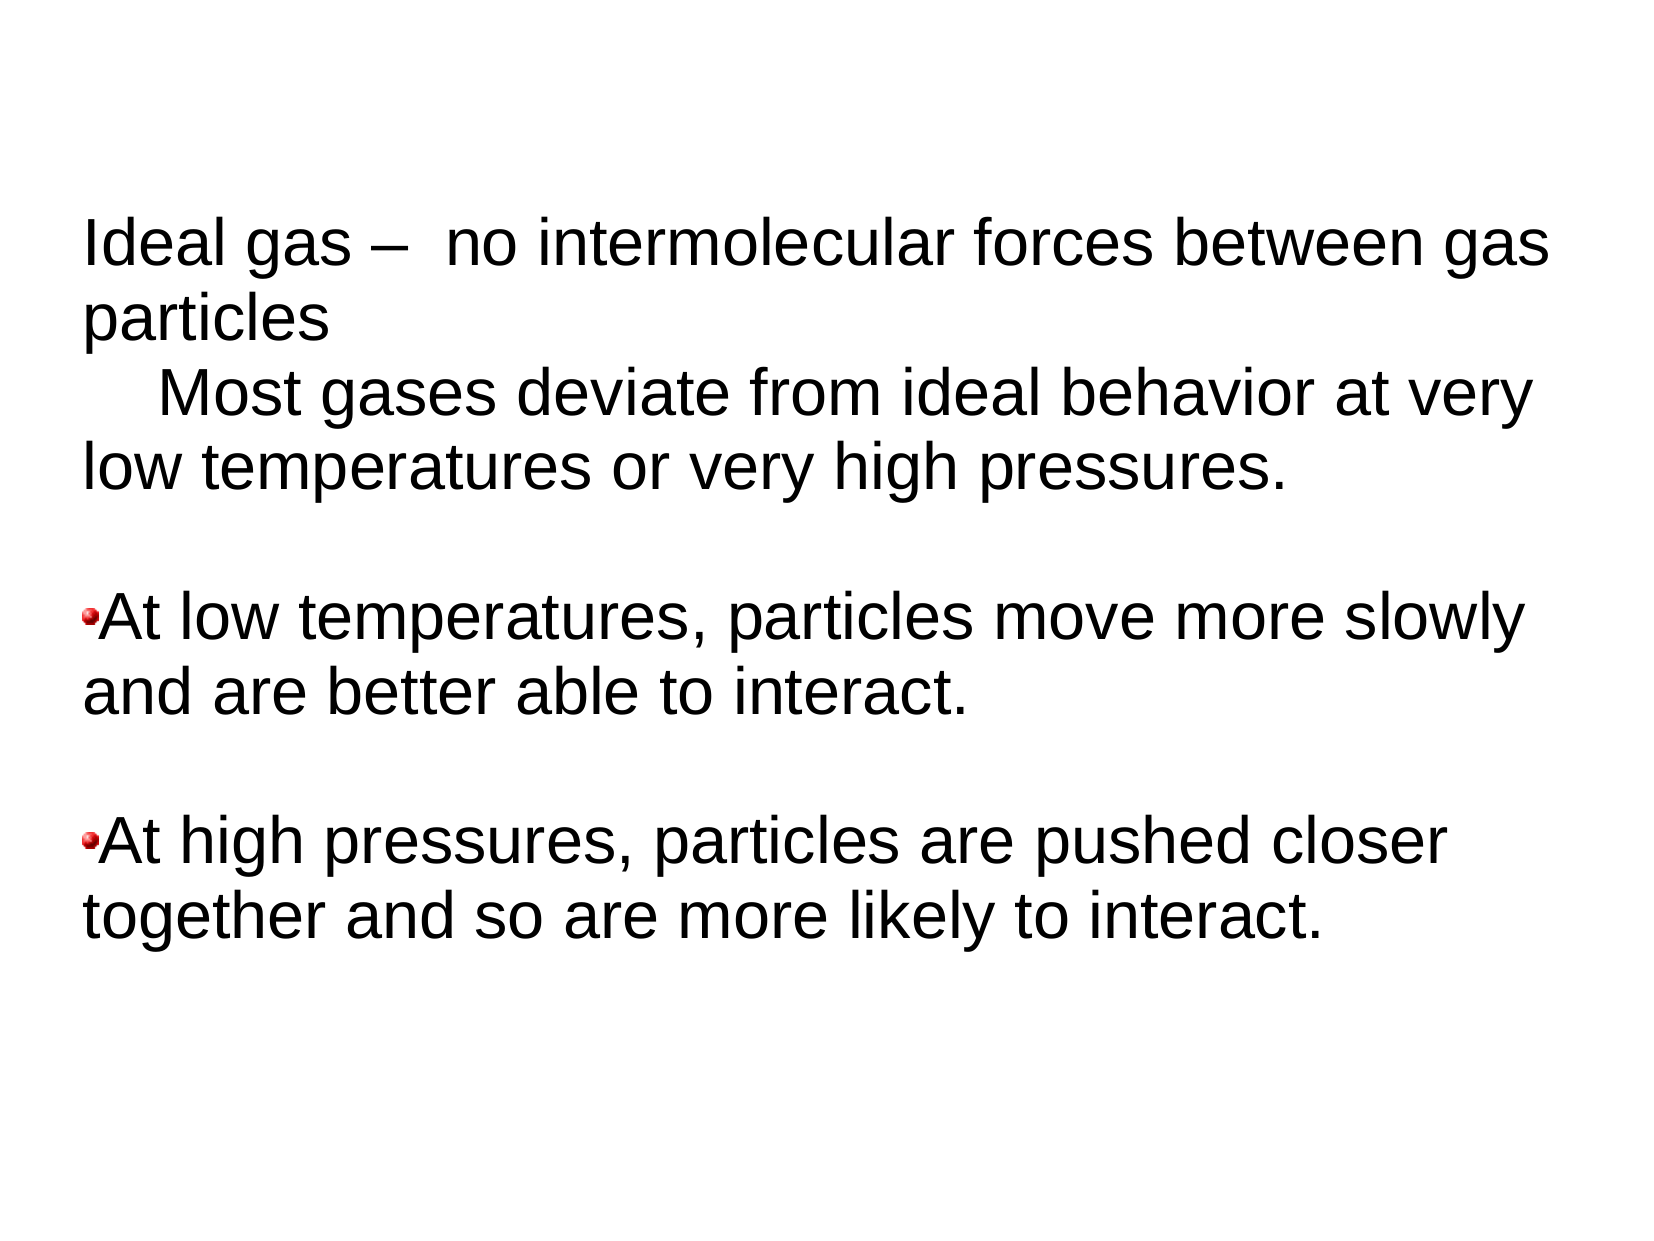

# Ideal gas – no intermolecular forces between gas particles
	Most gases deviate from ideal behavior at very low temperatures or very high pressures.
At low temperatures, particles move more slowly and are better able to interact.
At high pressures, particles are pushed closer together and so are more likely to interact.